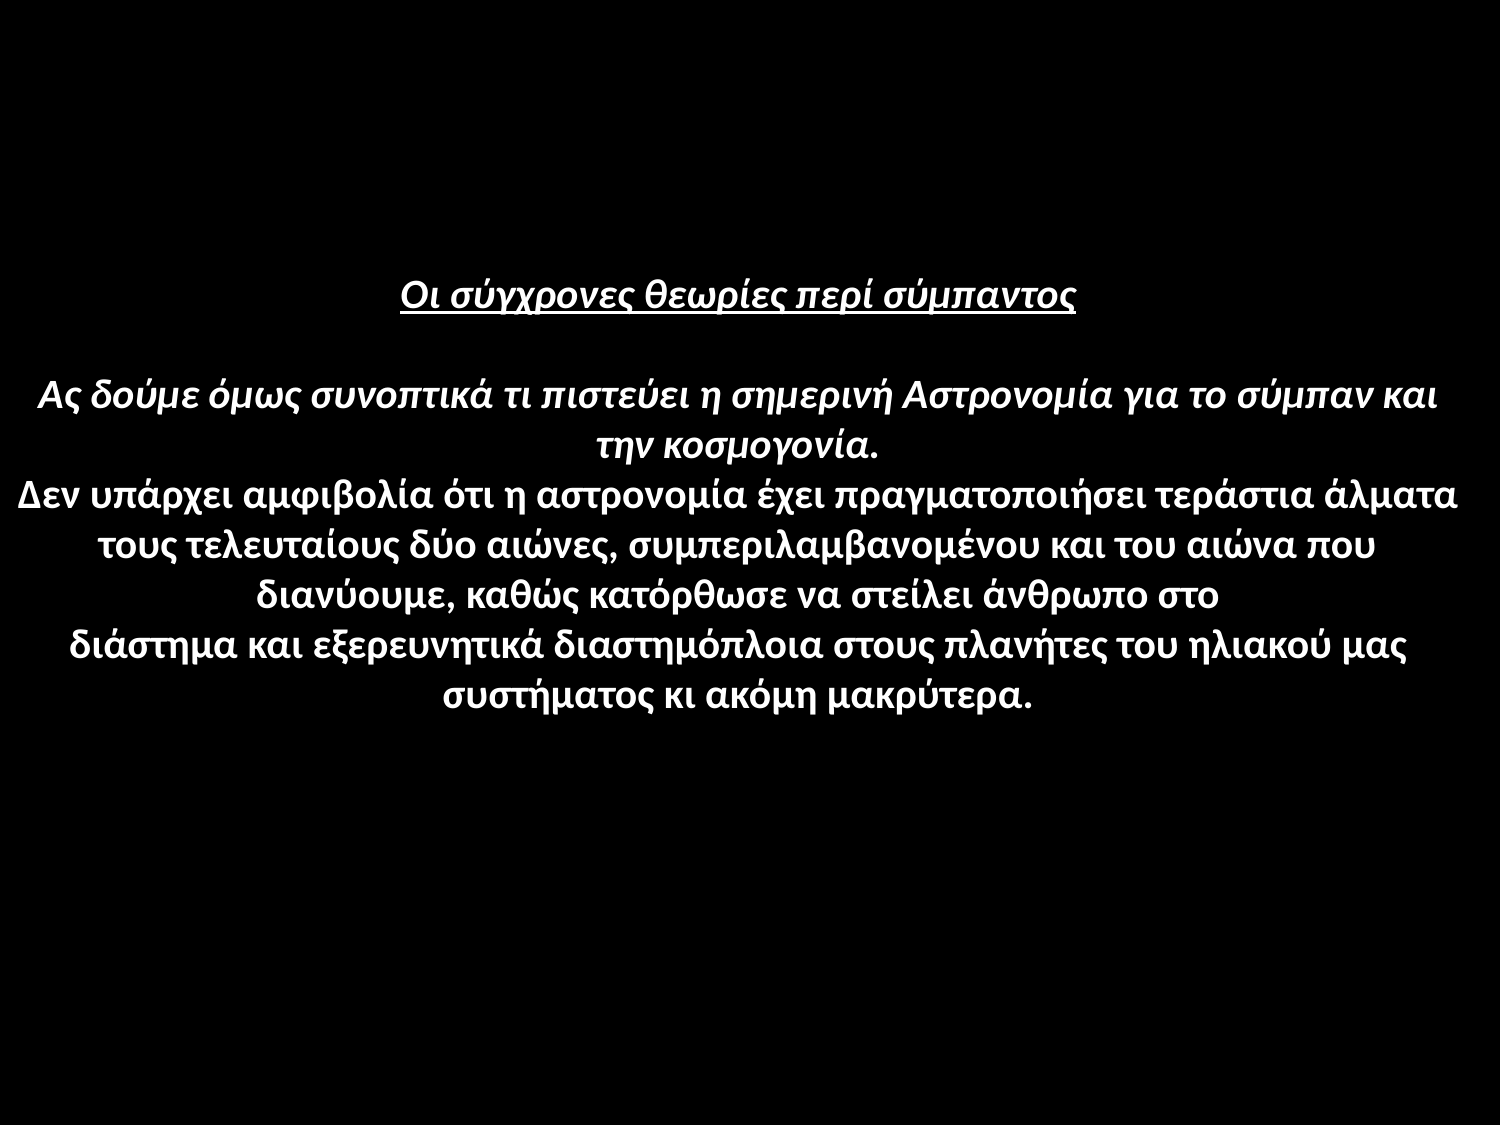

Οι σύγχρονες θεωρίες περί σύμπαντος
Ας δούμε όμως συνοπτικά τι πιστεύει η σημερινή Αστρονομία για το σύμπαν και την κοσμογονία.
Δεν υπάρχει αμφιβολία ότι η αστρονομία έχει πραγματοποιήσει τεράστια άλματα τους τελευταίους δύο αιώνες, συμπεριλαμβανομένου και του αιώνα που διανύουμε, καθώς κατόρθωσε να στείλει άνθρωπο στο διάστημα και εξερευνητικά διαστημόπλοια στους πλανήτες του ηλιακού μας συστήματος κι ακόμη μακρύτερα.